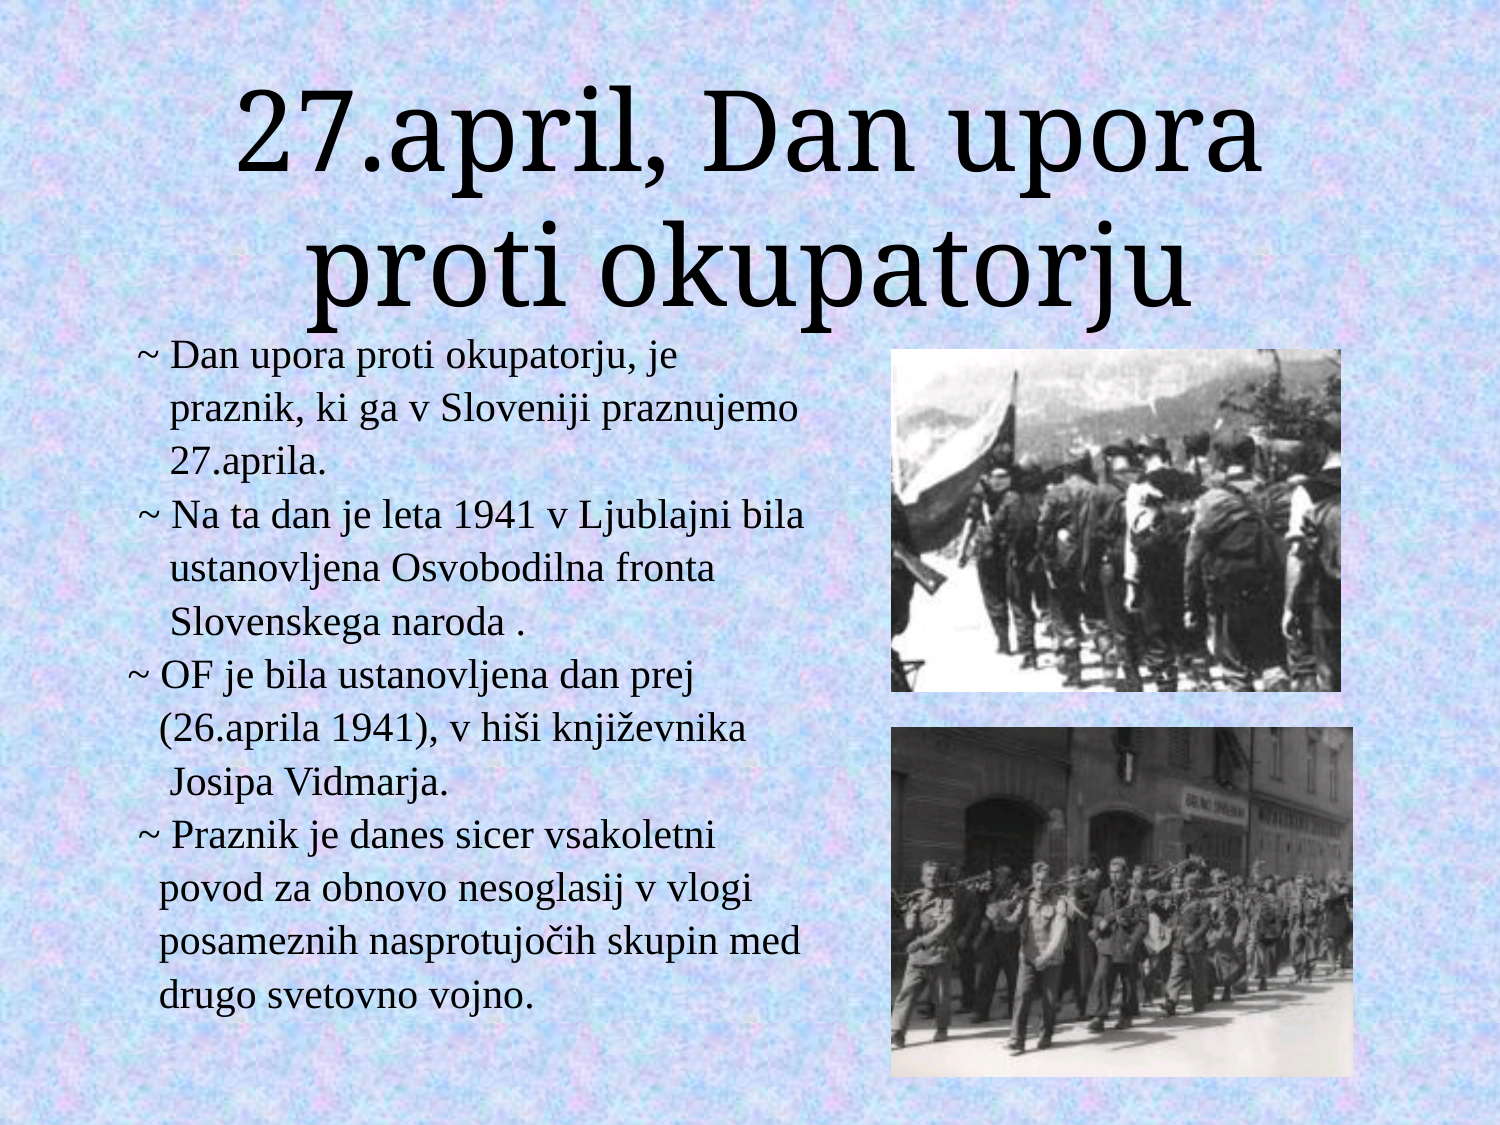

# 27.april, Dan upora proti okupatorju
 ~ Dan upora proti okupatorju, je
 praznik, ki ga v Sloveniji praznujemo
 27.aprila.
 ~ Na ta dan je leta 1941 v Ljublajni bila
 ustanovljena Osvobodilna fronta
 Slovenskega naroda .
~ OF je bila ustanovljena dan prej
 (26.aprila 1941), v hiši književnika
 Josipa Vidmarja.
 ~ Praznik je danes sicer vsakoletni
 povod za obnovo nesoglasij v vlogi
 posameznih nasprotujočih skupin med
 drugo svetovno vojno.